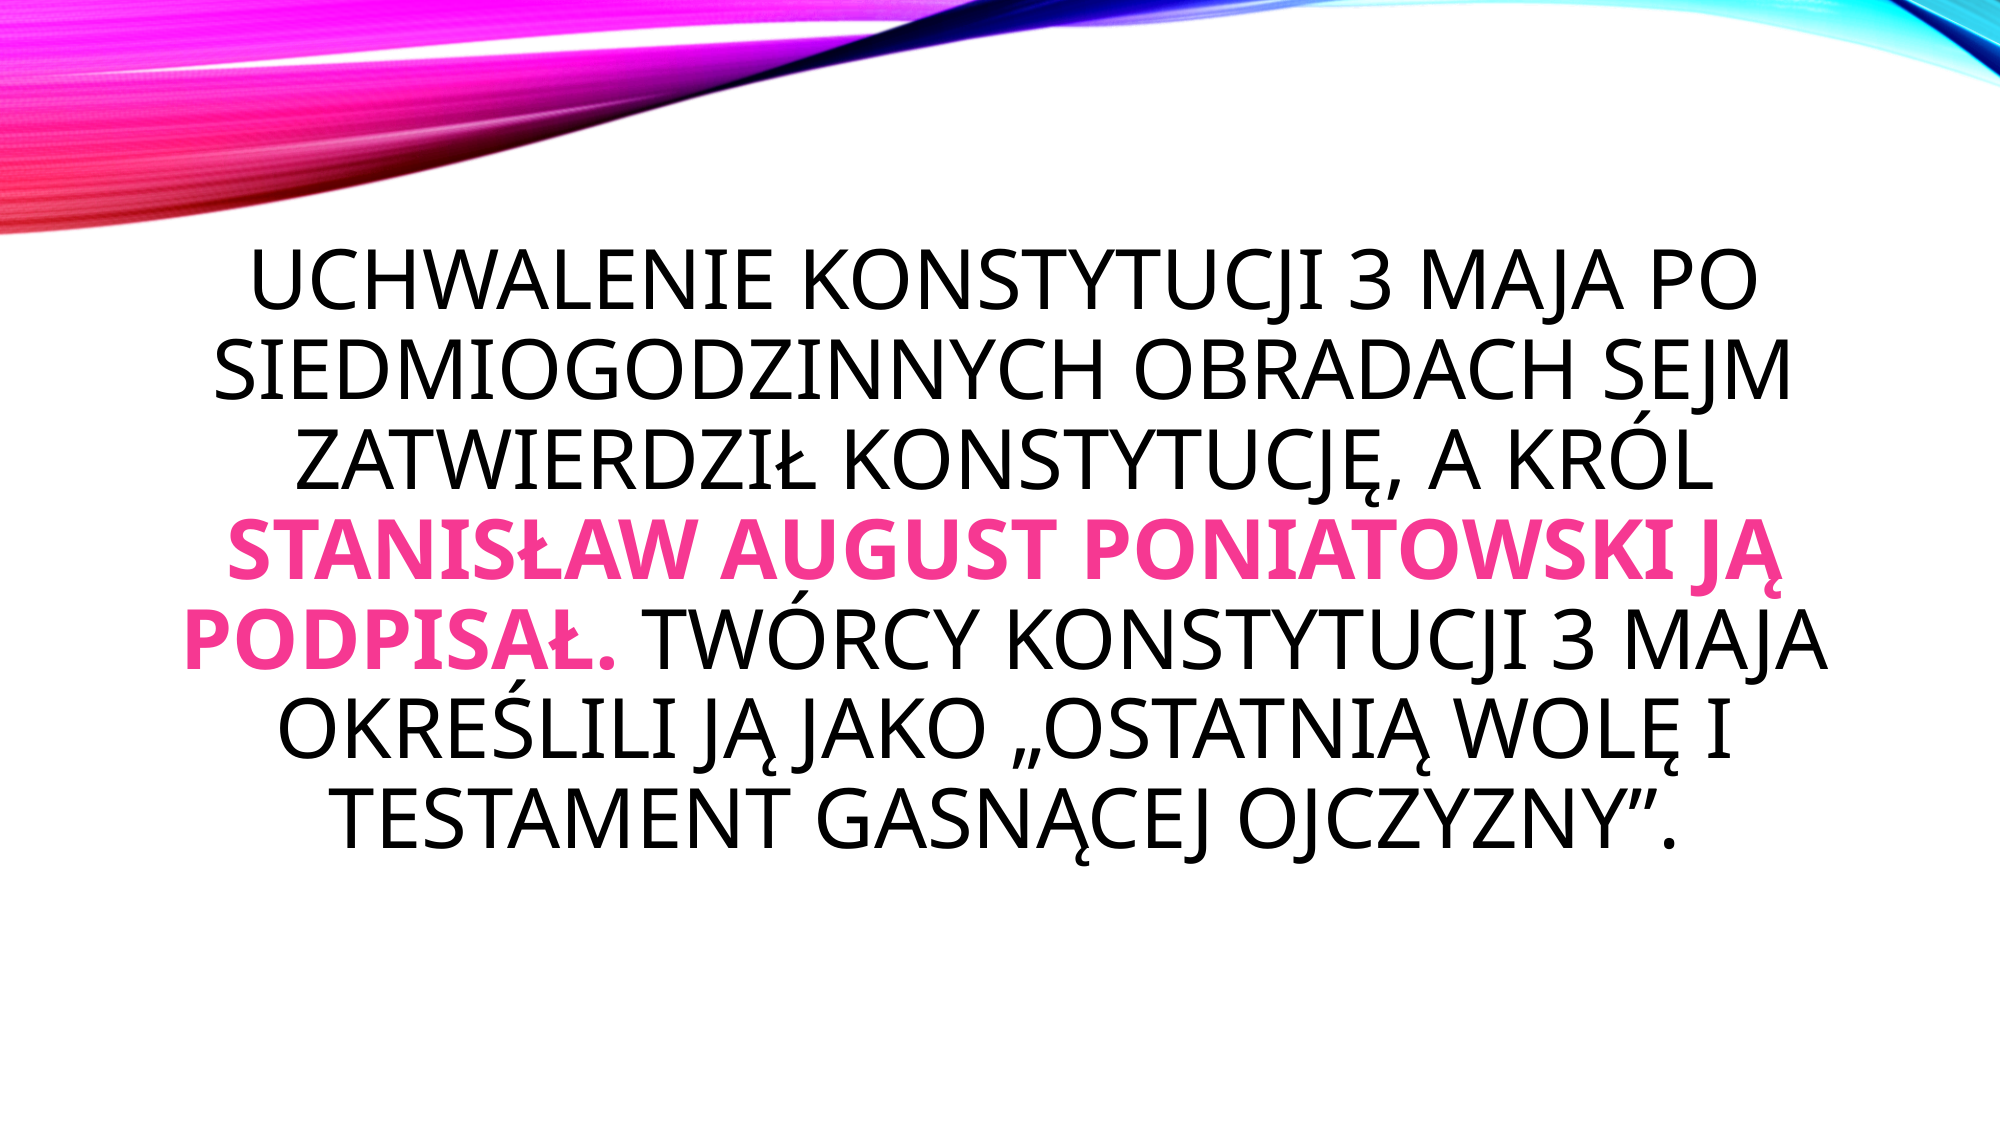

# UCHWALENIE KONSTYTUCJI 3 MAJA Po siedmiogodzinnych obradach Sejm zatwierdził konstytucję, a król Stanisław August Poniatowski ją podpisał. Twórcy Konstytucji 3 Maja określili ją jako „ostatnią wolę i testament gasnącej Ojczyzny”.